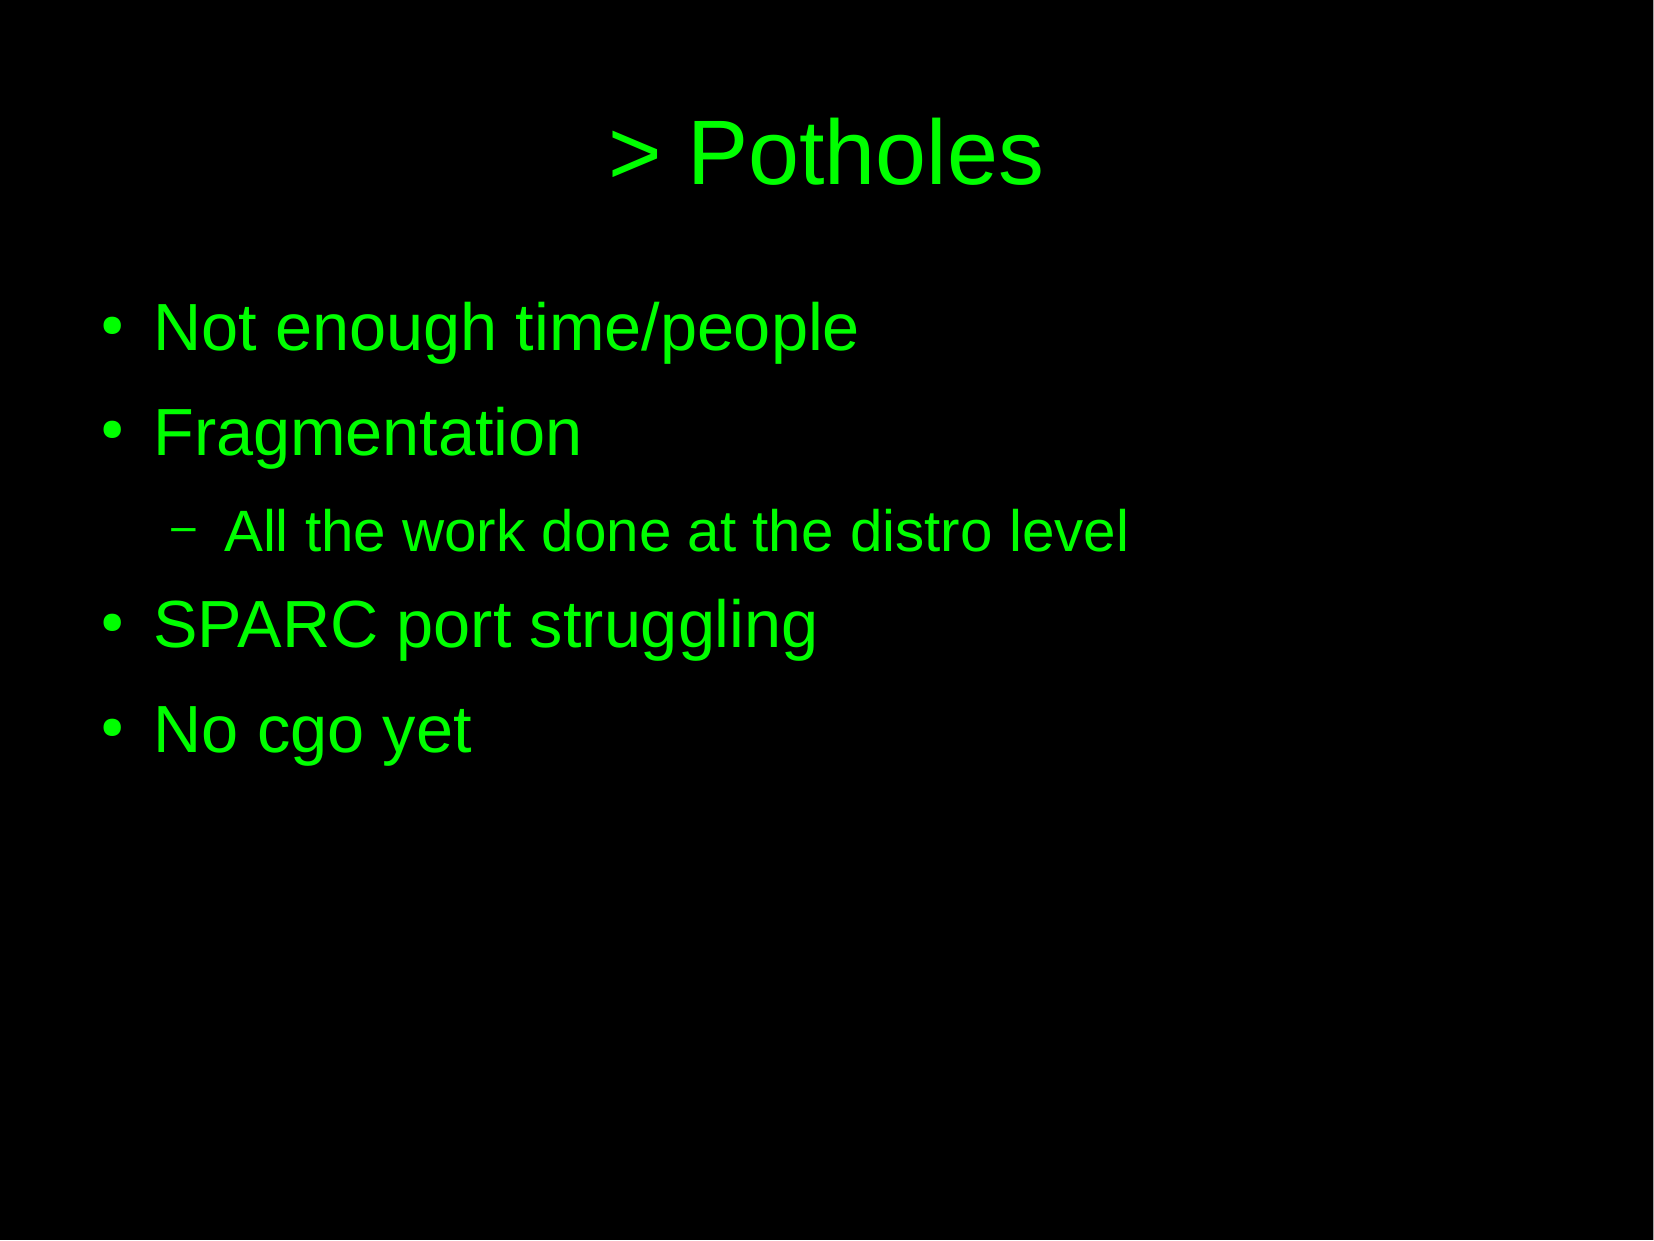

# > Potholes
Not enough time/people
Fragmentation
All the work done at the distro level
SPARC port struggling
No cgo yet